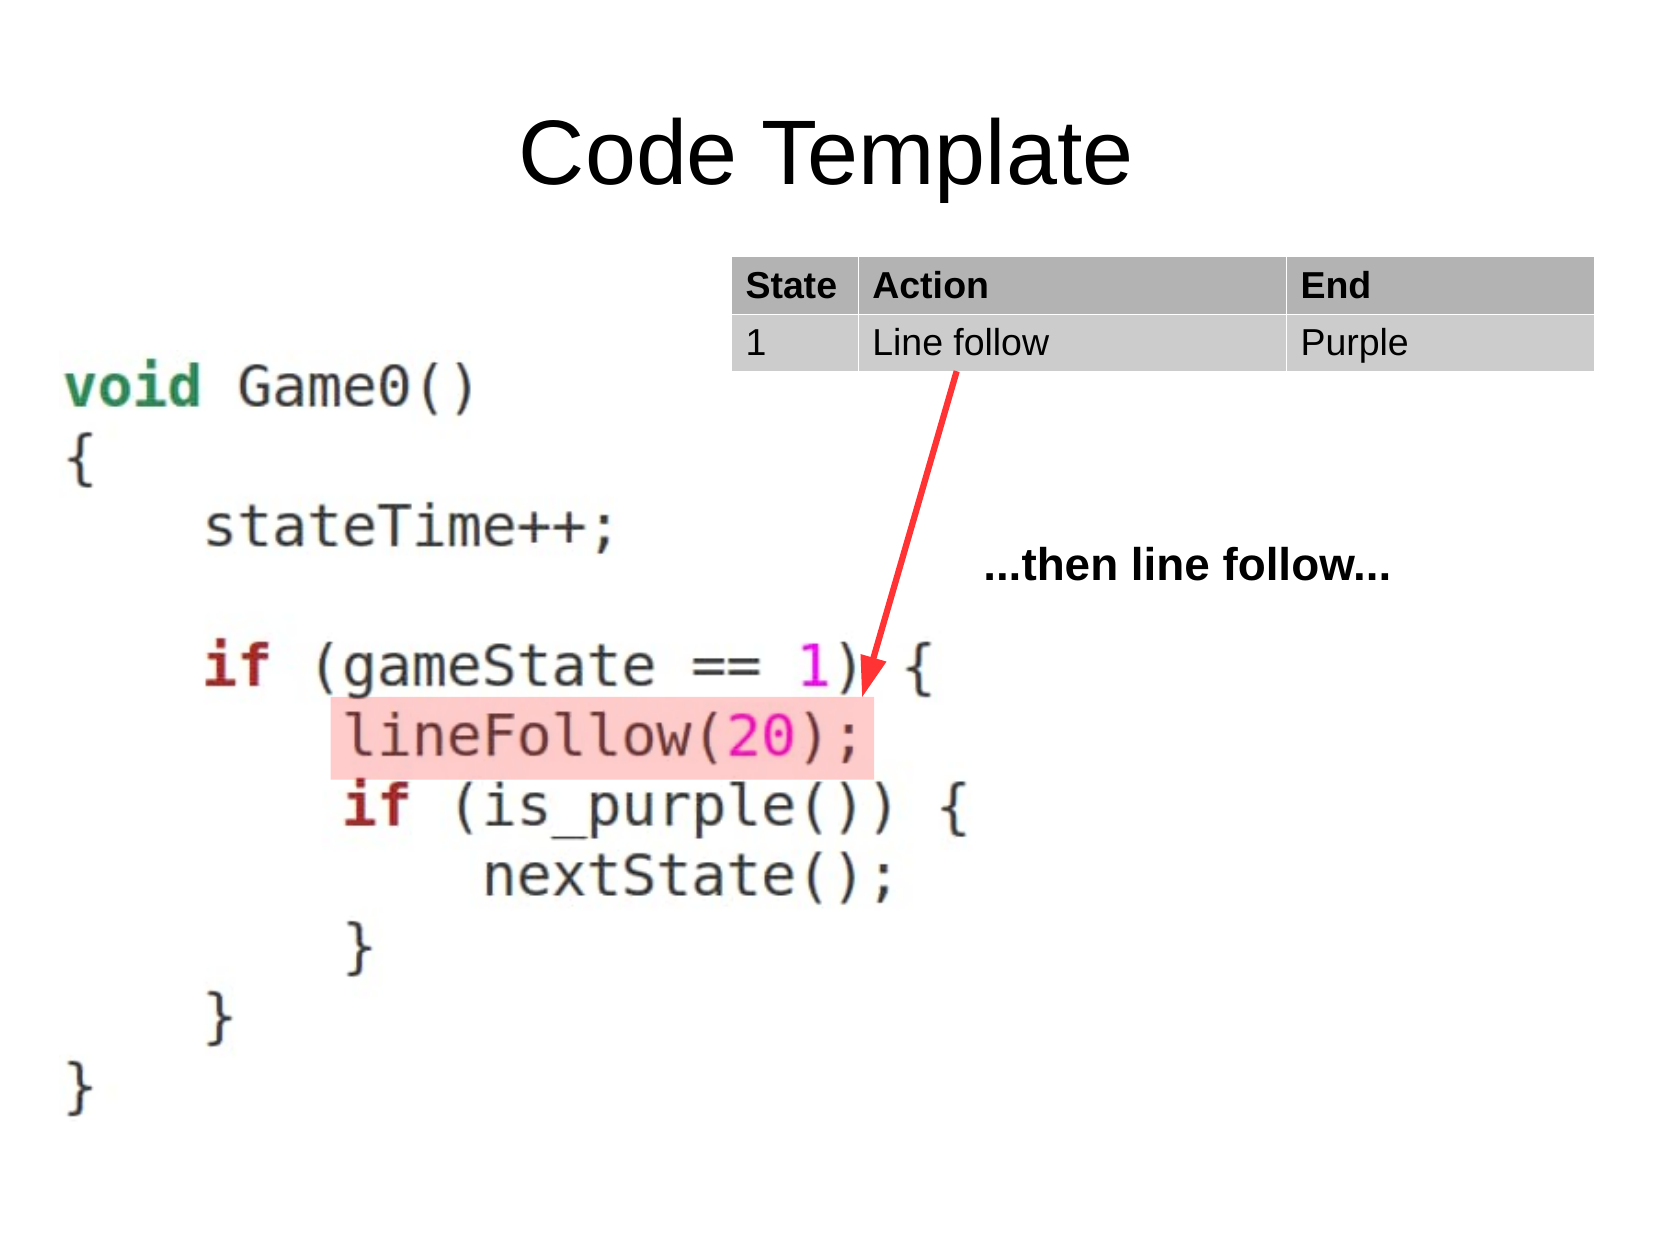

# Code Template
| State | Action | End |
| --- | --- | --- |
| 1 | Line follow | Purple |
...then line follow...